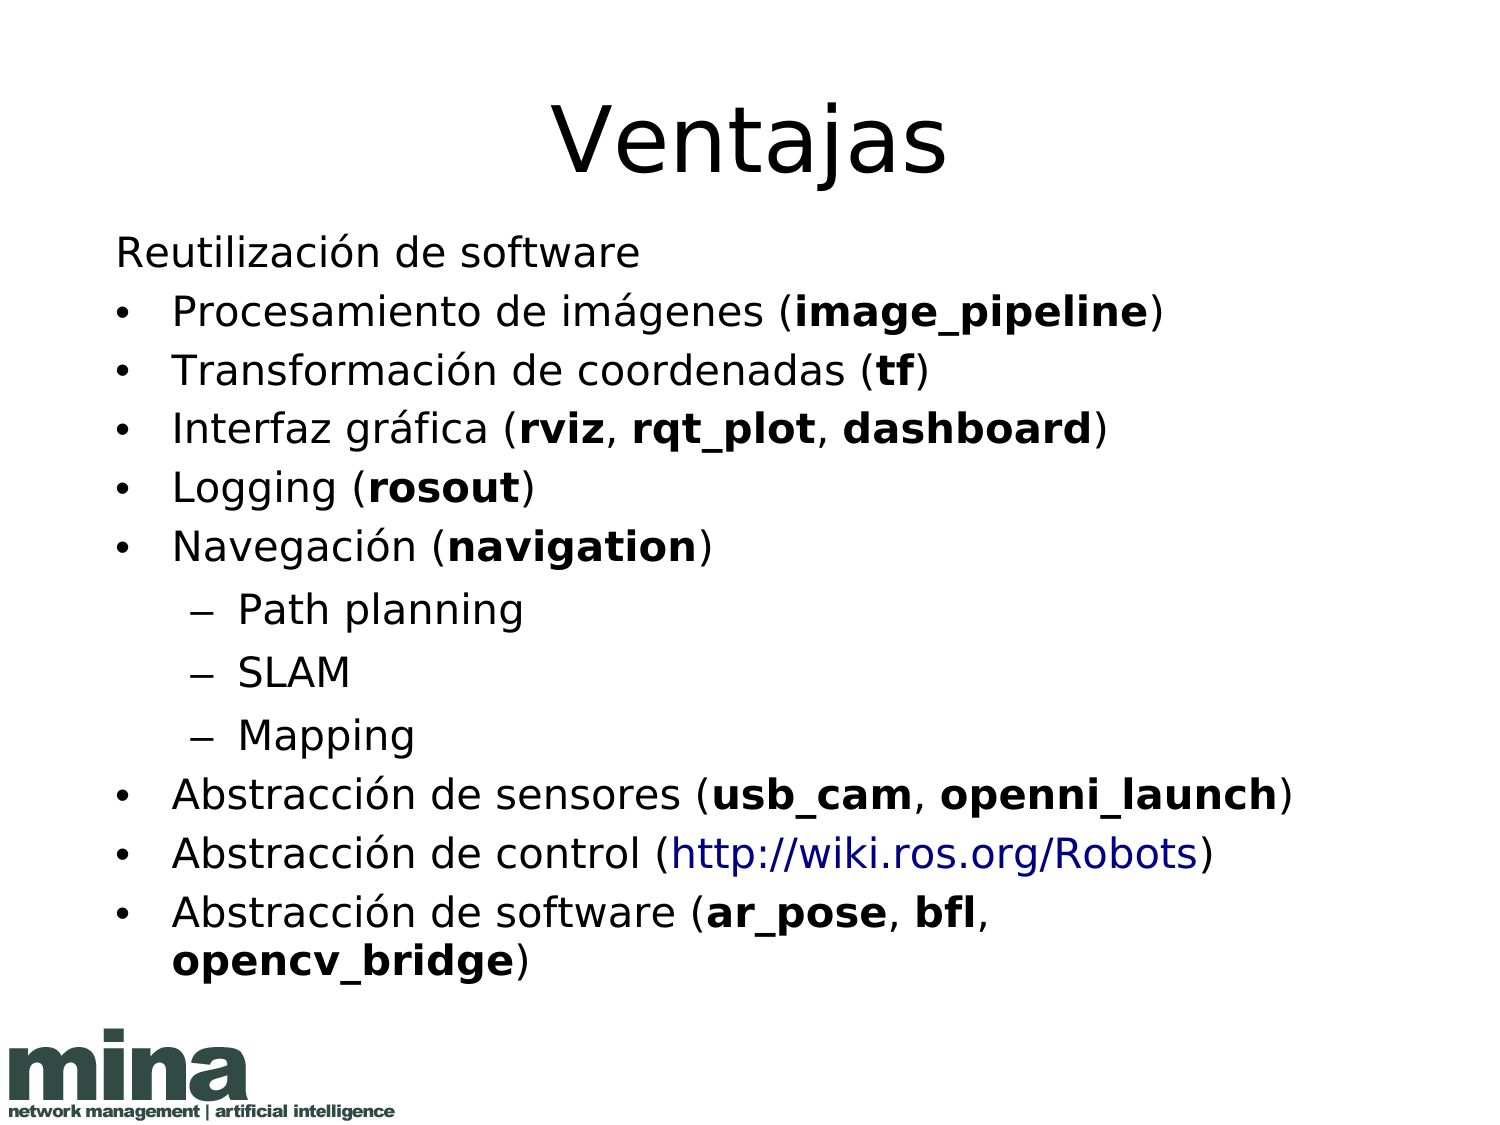

# Ventajas
Reutilización de software
Procesamiento de imágenes (image_pipeline)
Transformación de coordenadas (tf)
Interfaz gráfica (rviz, rqt_plot, dashboard)
Logging (rosout)
Navegación (navigation)
Path planning
SLAM
Mapping
Abstracción de sensores (usb_cam, openni_launch)
Abstracción de control (http://wiki.ros.org/Robots)
Abstracción de software (ar_pose, bfl, opencv_bridge)